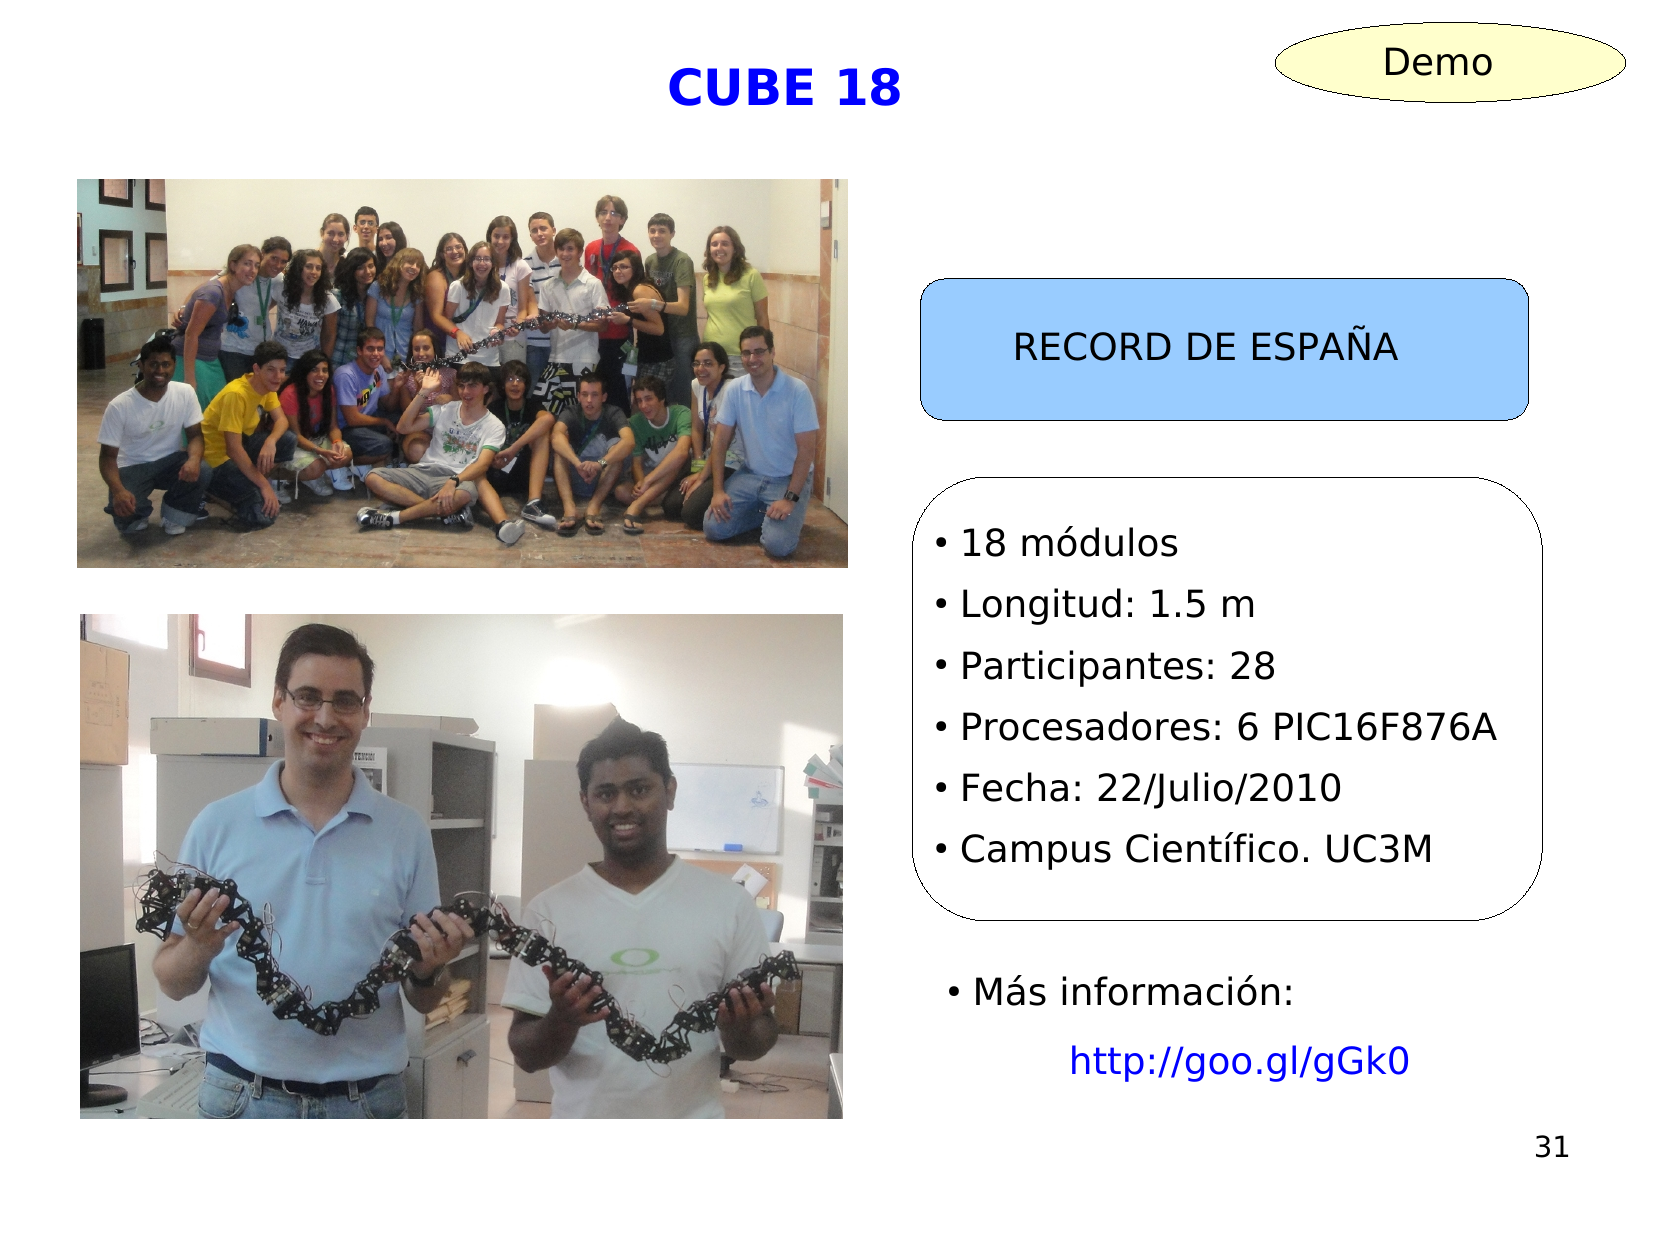

Demo
CUBE 18
RECORD DE ESPAÑA
 18 módulos
 Longitud: 1.5 m
 Participantes: 28
 Procesadores: 6 PIC16F876A
 Fecha: 22/Julio/2010
 Campus Científico. UC3M
 Más información:
http://goo.gl/gGk0
31